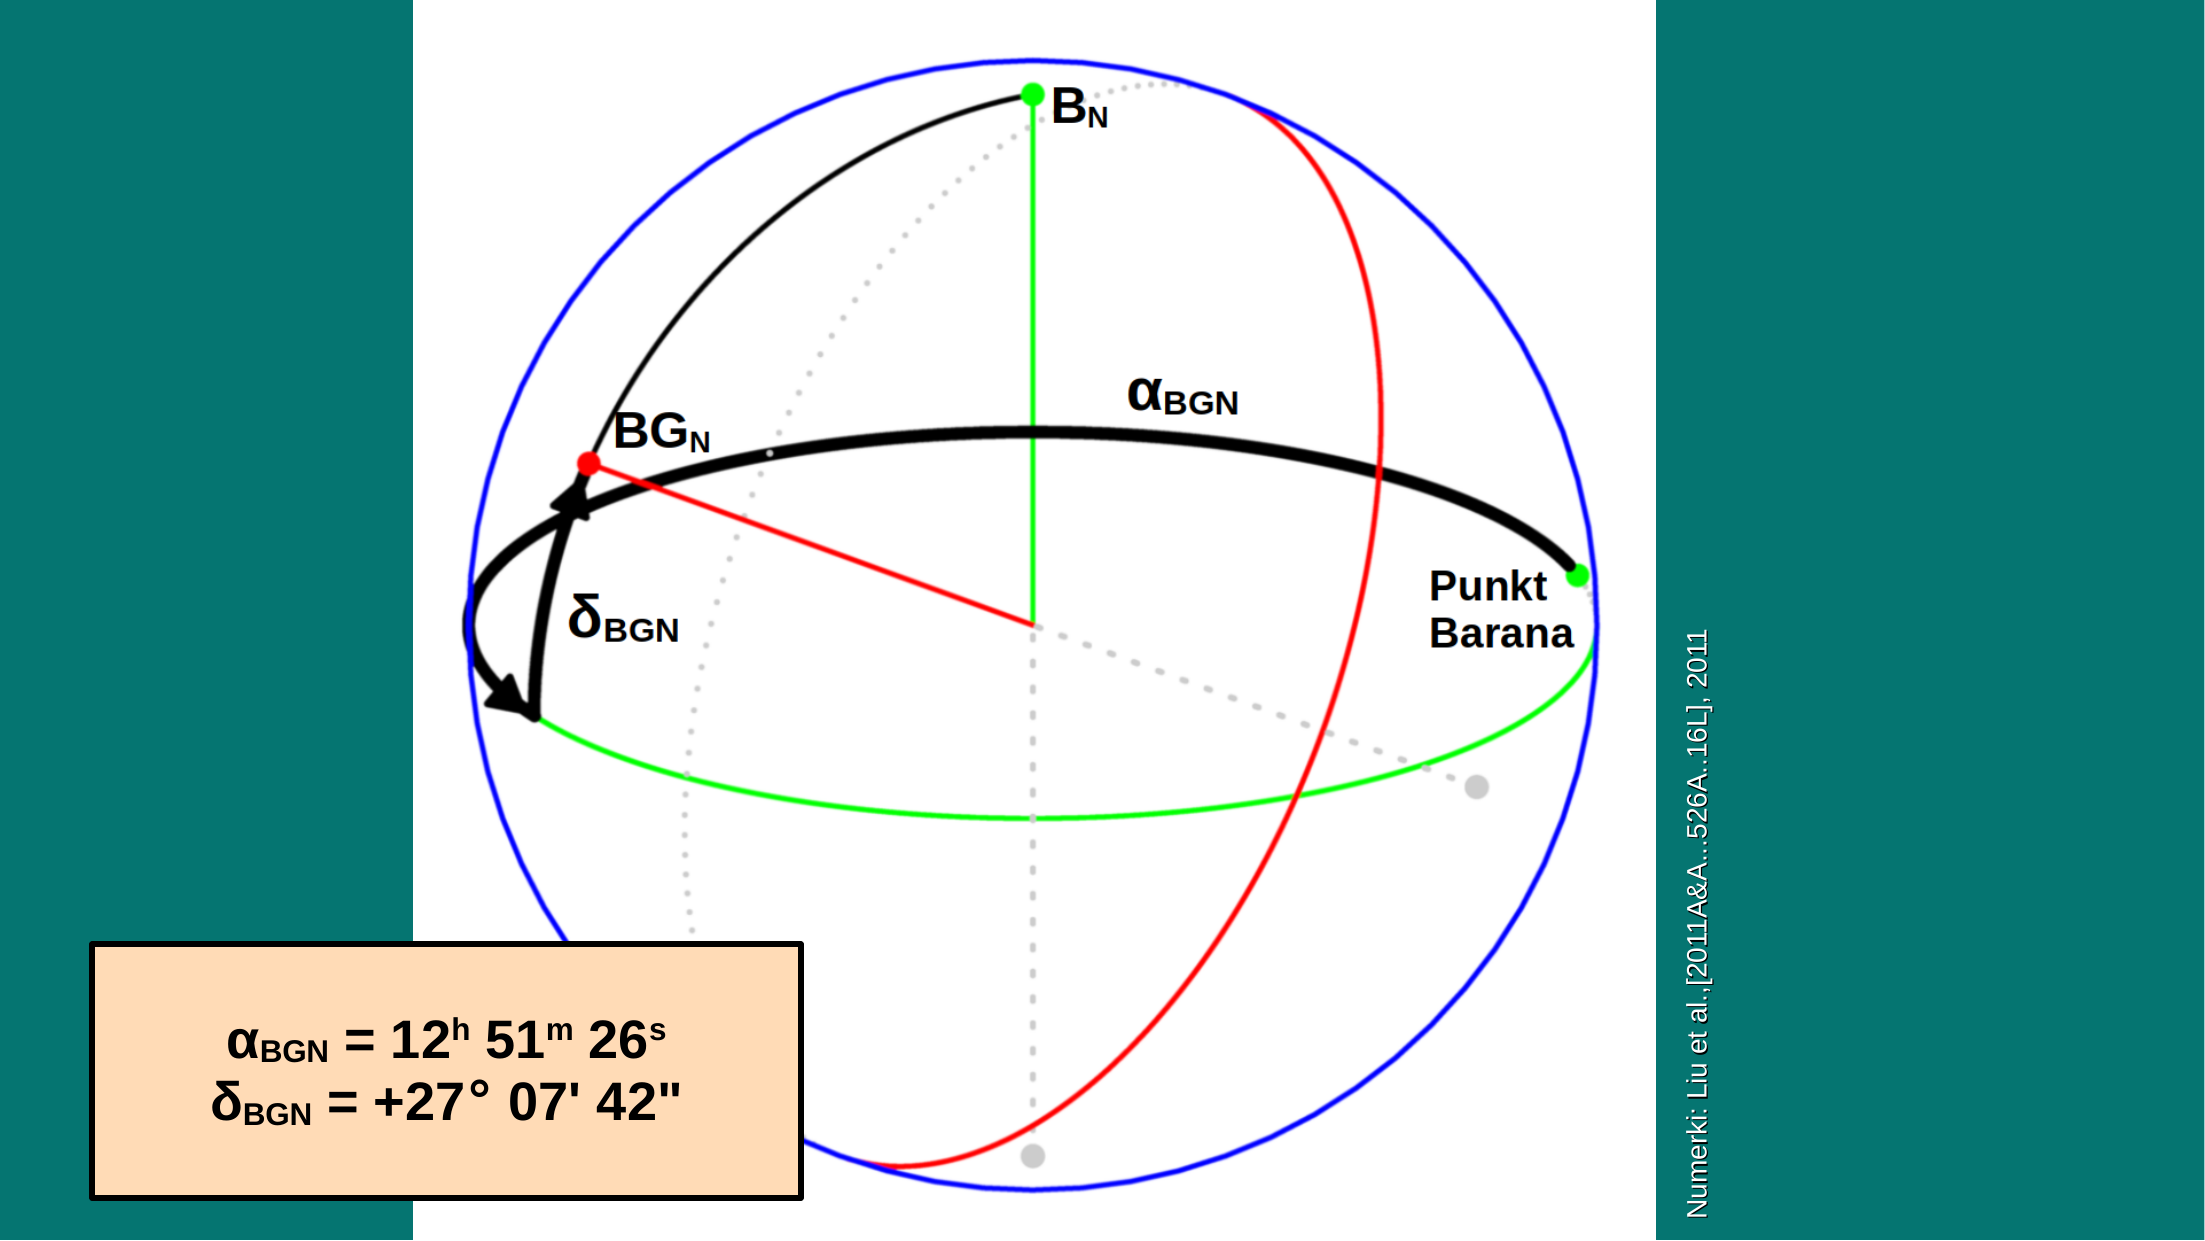

Numerki: Liu et al.,[2011A&A...526A..16L], 2011
αBGN = 12h 51m 26s
δBGN = +27° 07' 42"